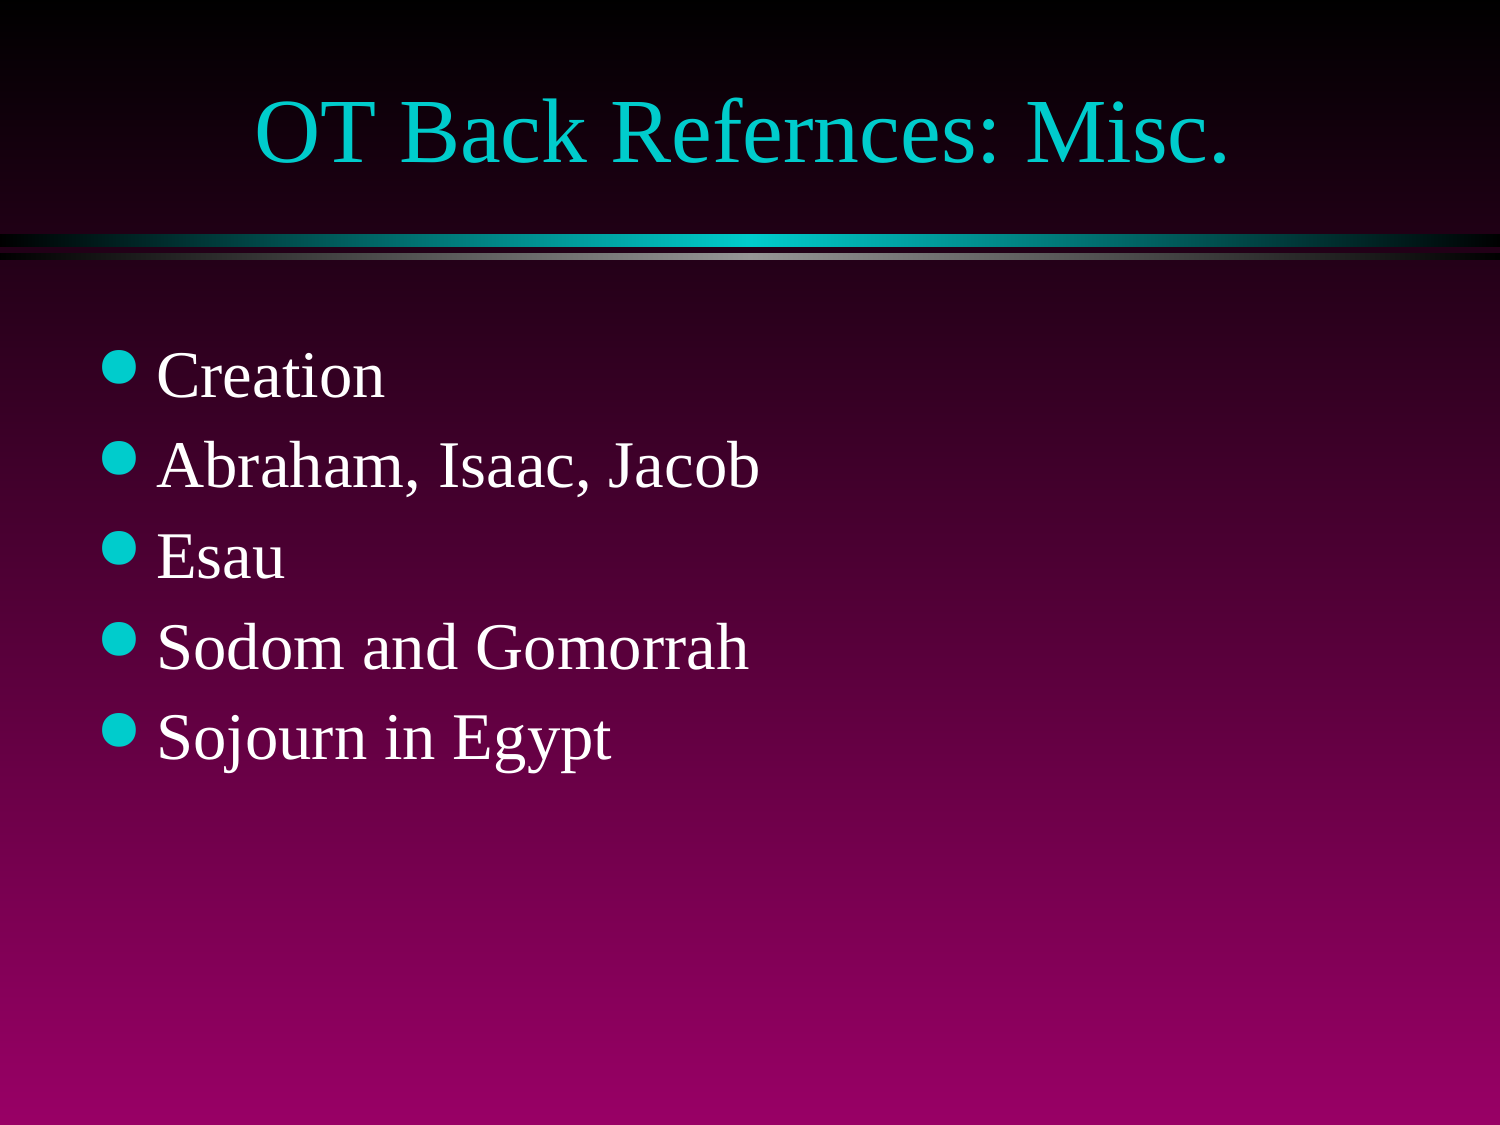

# OT Back Refernces: Misc.
Creation
Abraham, Isaac, Jacob
Esau
Sodom and Gomorrah
Sojourn in Egypt